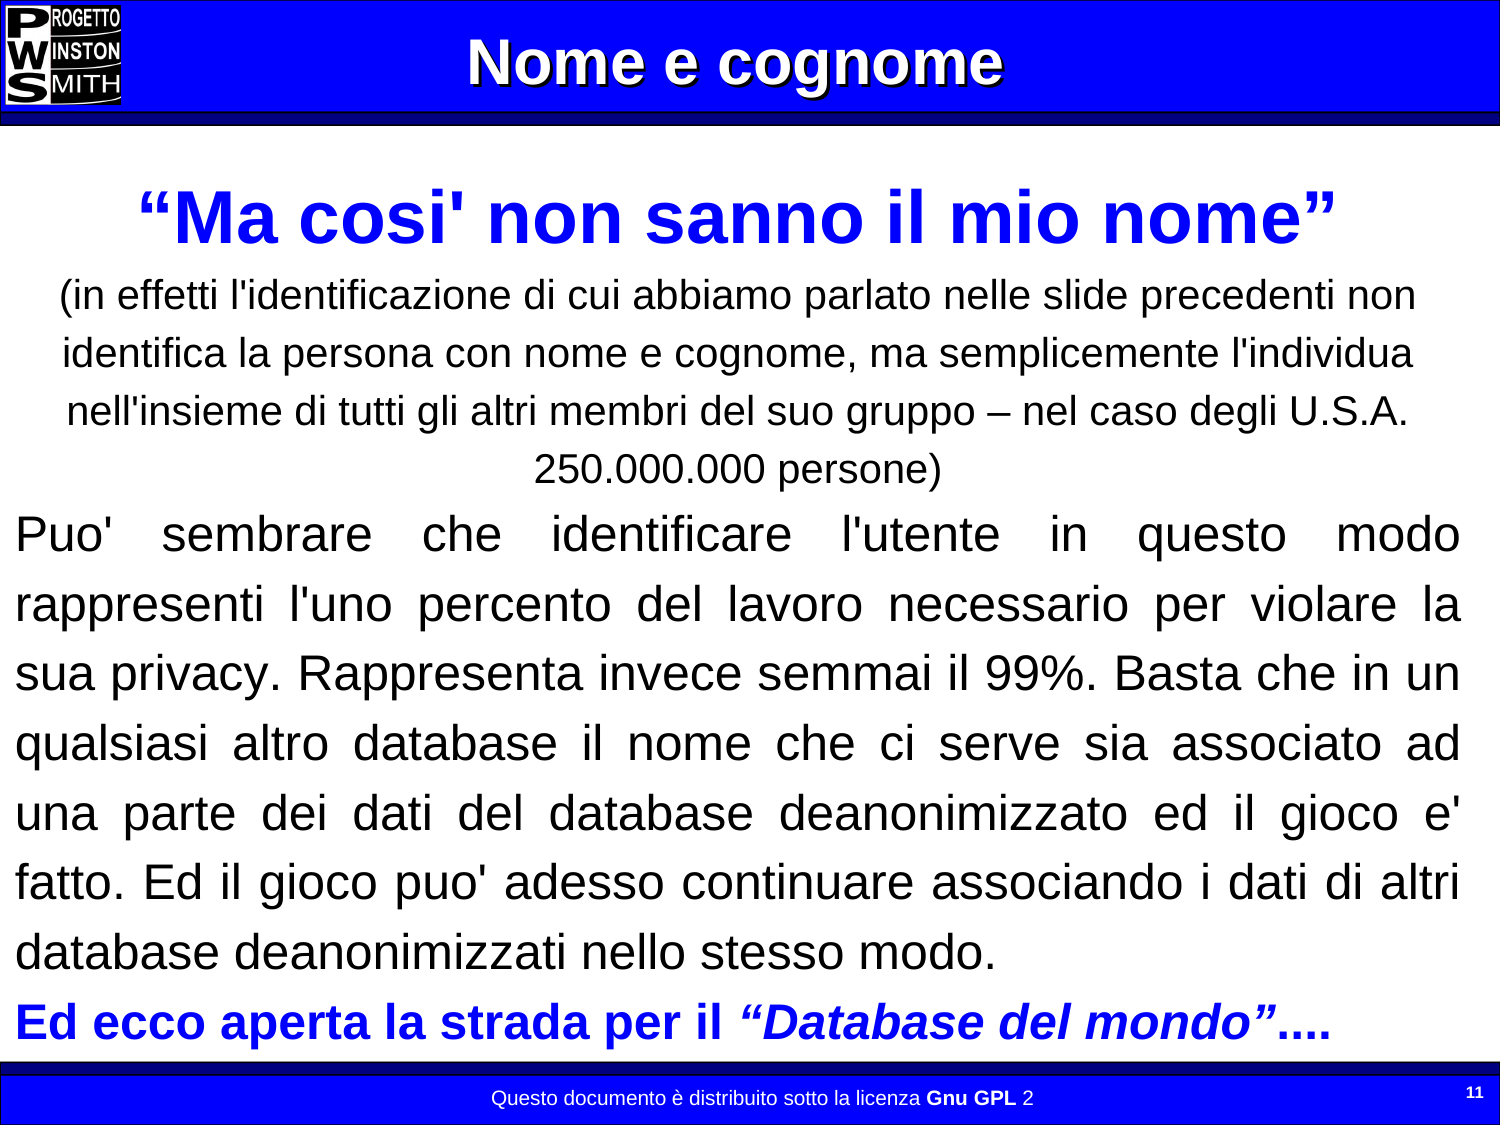

Nome e cognome
“Ma cosi' non sanno il mio nome”
(in effetti l'identificazione di cui abbiamo parlato nelle slide precedenti non identifica la persona con nome e cognome, ma semplicemente l'individua nell'insieme di tutti gli altri membri del suo gruppo – nel caso degli U.S.A. 250.000.000 persone)
Puo' sembrare che identificare l'utente in questo modo rappresenti l'uno percento del lavoro necessario per violare la sua privacy. Rappresenta invece semmai il 99%. Basta che in un qualsiasi altro database il nome che ci serve sia associato ad una parte dei dati del database deanonimizzato ed il gioco e' fatto. Ed il gioco puo' adesso continuare associando i dati di altri database deanonimizzati nello stesso modo.
Ed ecco aperta la strada per il “Database del mondo”....